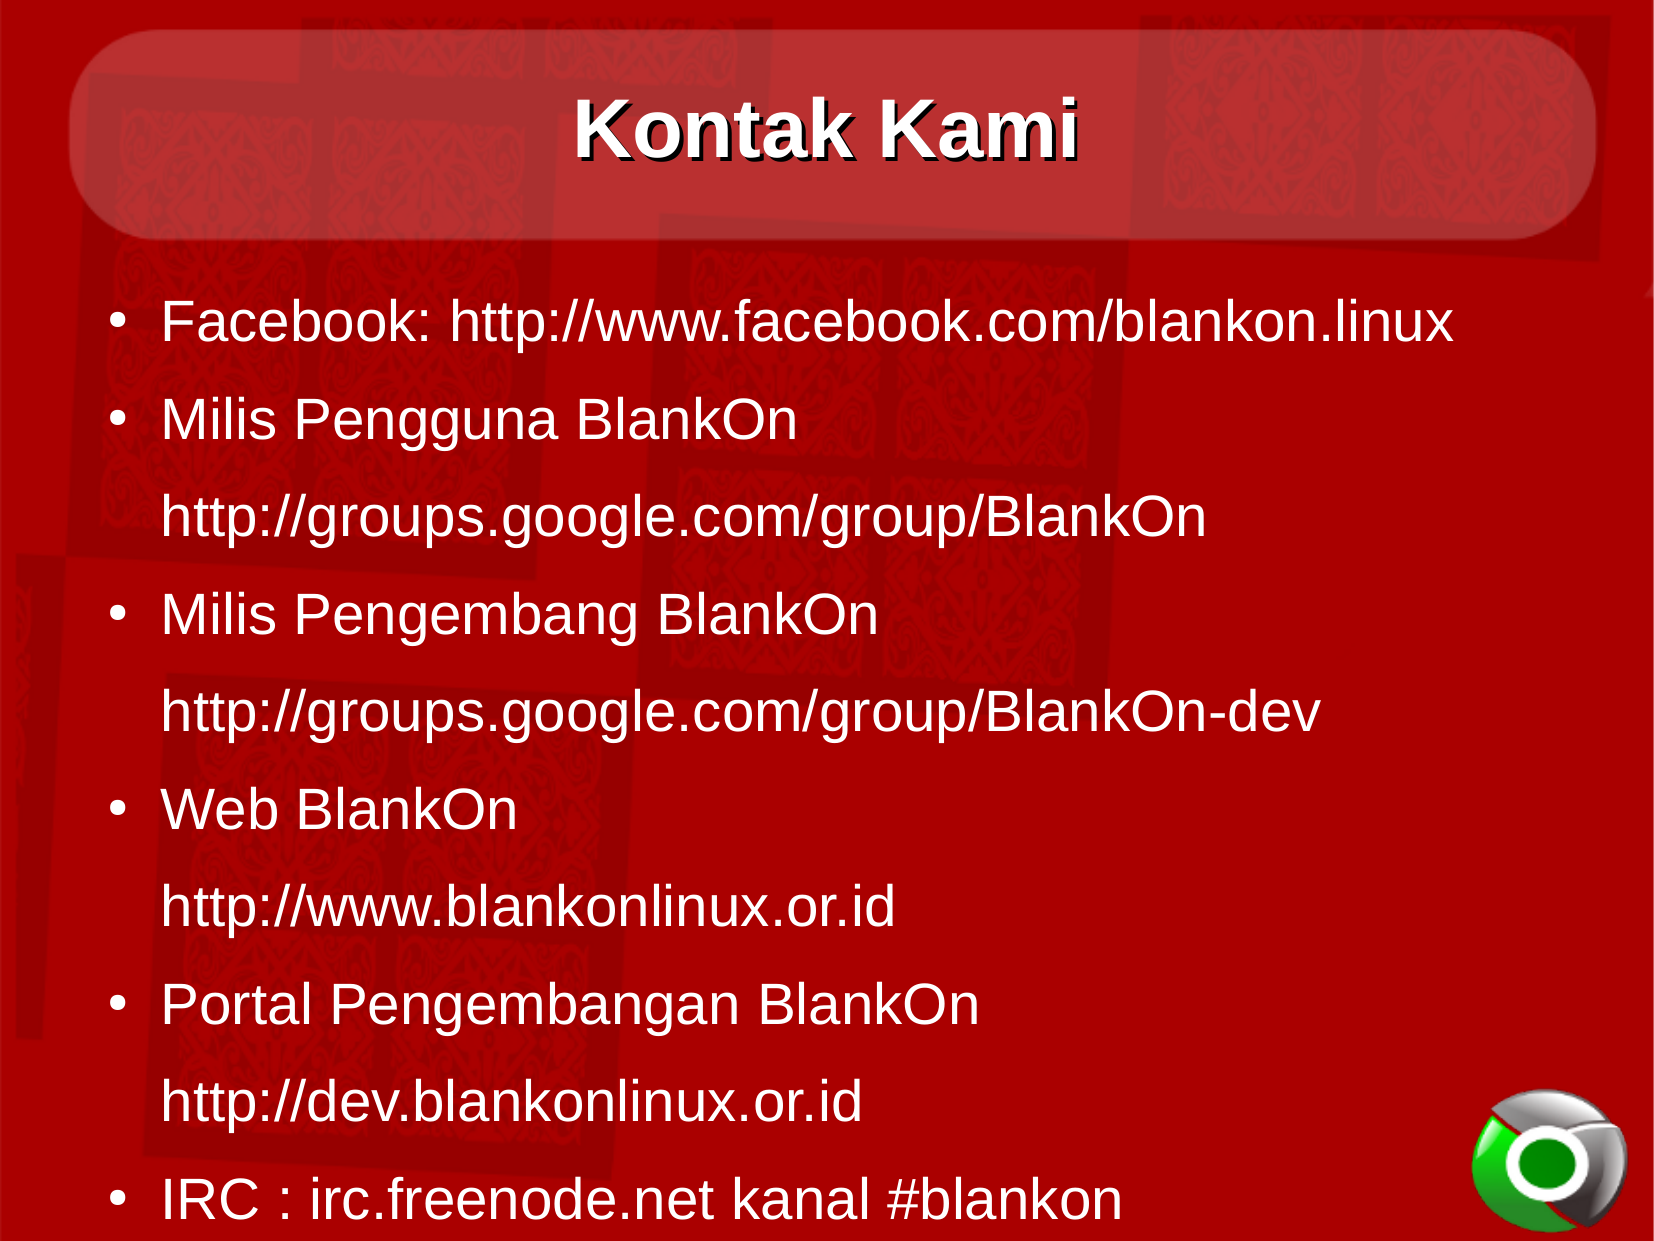

Kontak Kami
Facebook: http://www.facebook.com/blankon.linux
Milis Pengguna BlankOn
http://groups.google.com/group/BlankOn
Milis Pengembang BlankOn
http://groups.google.com/group/BlankOn-dev
Web BlankOn
http://www.blankonlinux.or.id
Portal Pengembangan BlankOn
http://dev.blankonlinux.or.id
IRC : irc.freenode.net kanal #blankon